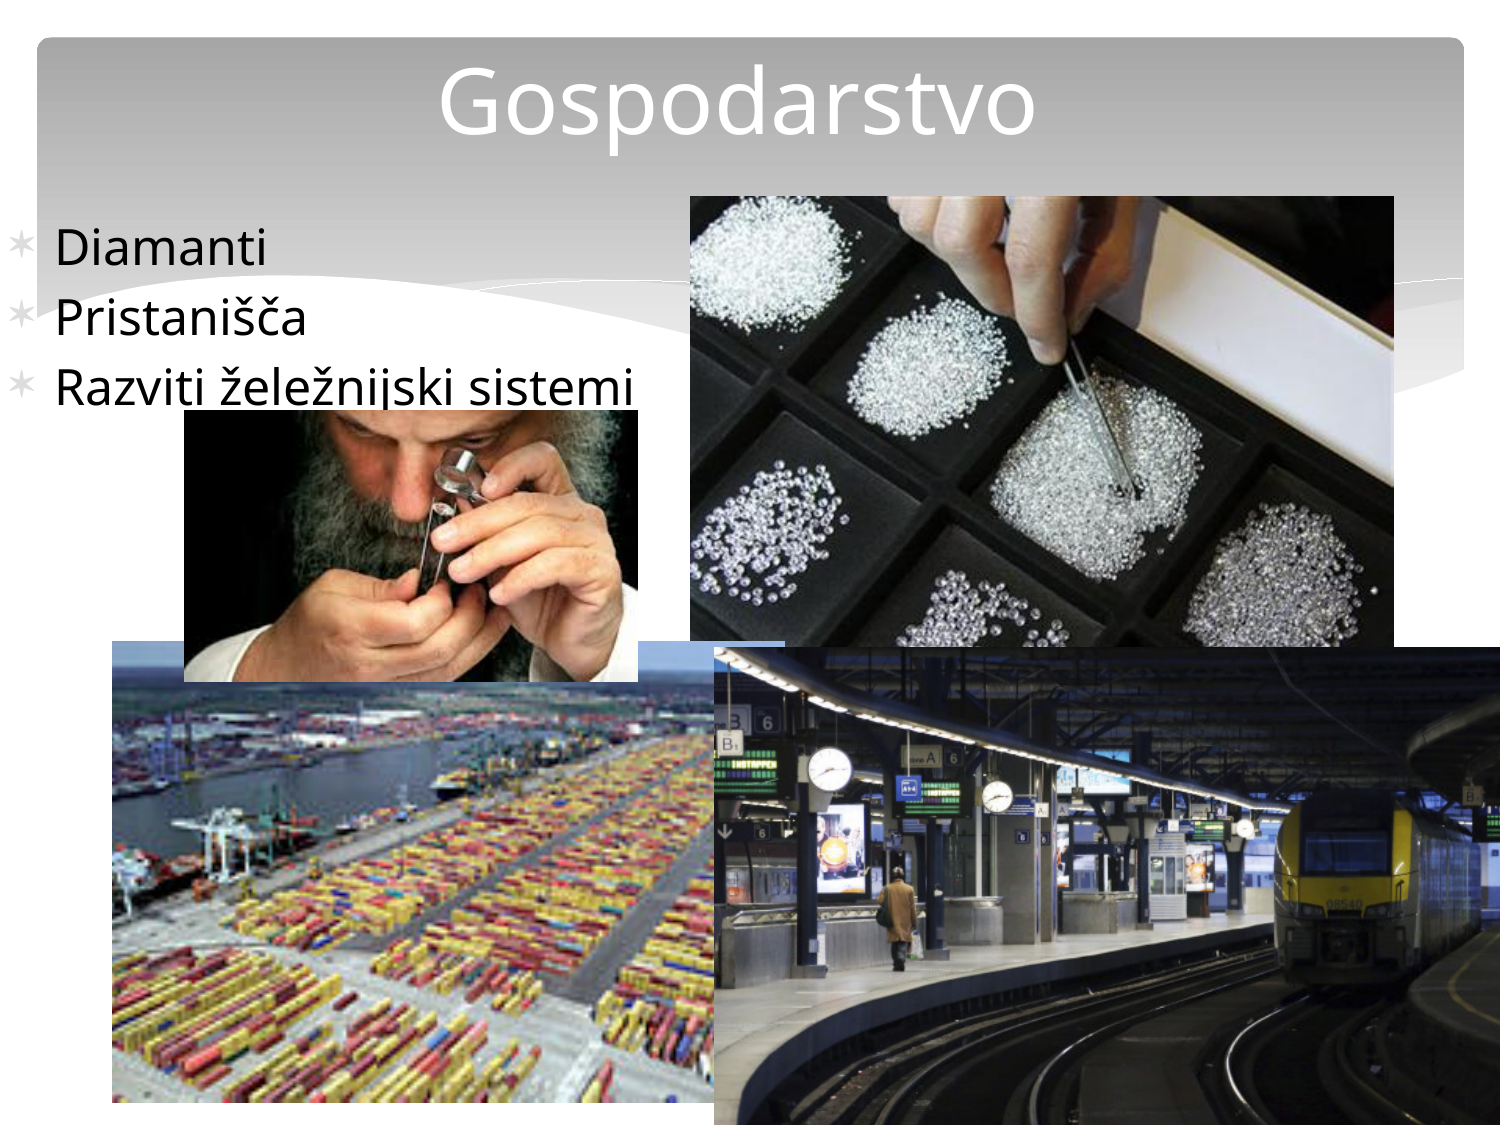

Gospodarstvo
# Diamanti
Pristanišča
Razviti želežnijski sistemi